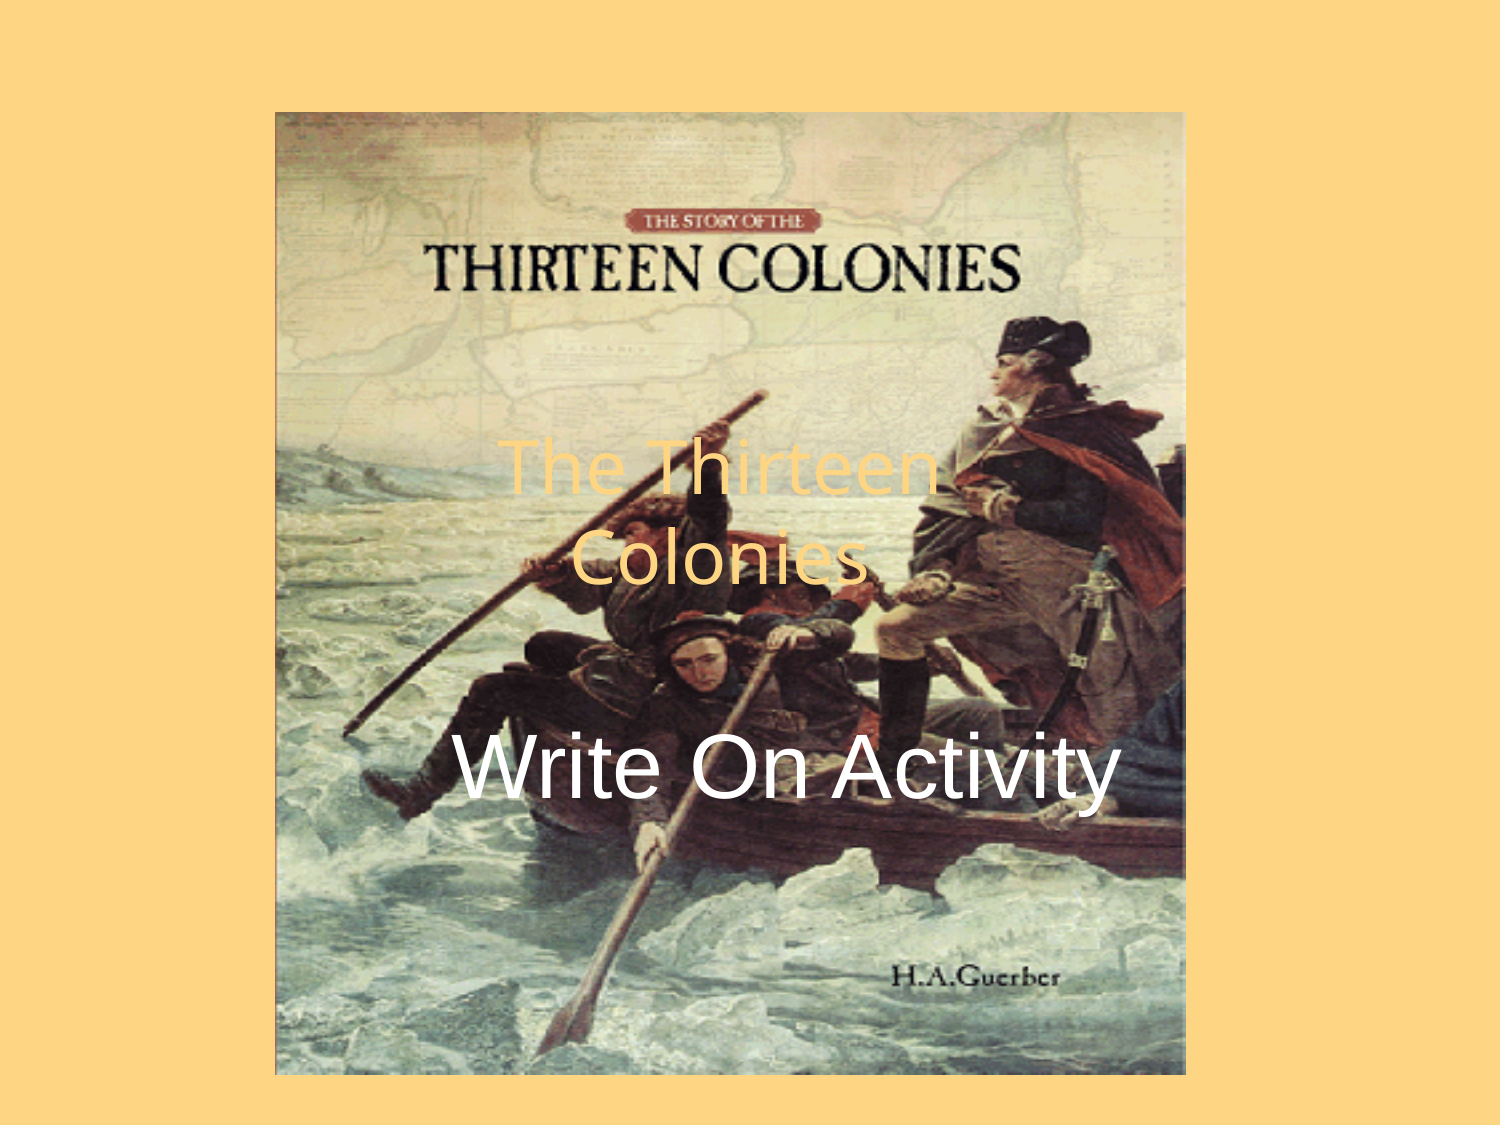

The Thirteen
Colonies
# The Thirteen Colonies
Write On Activity